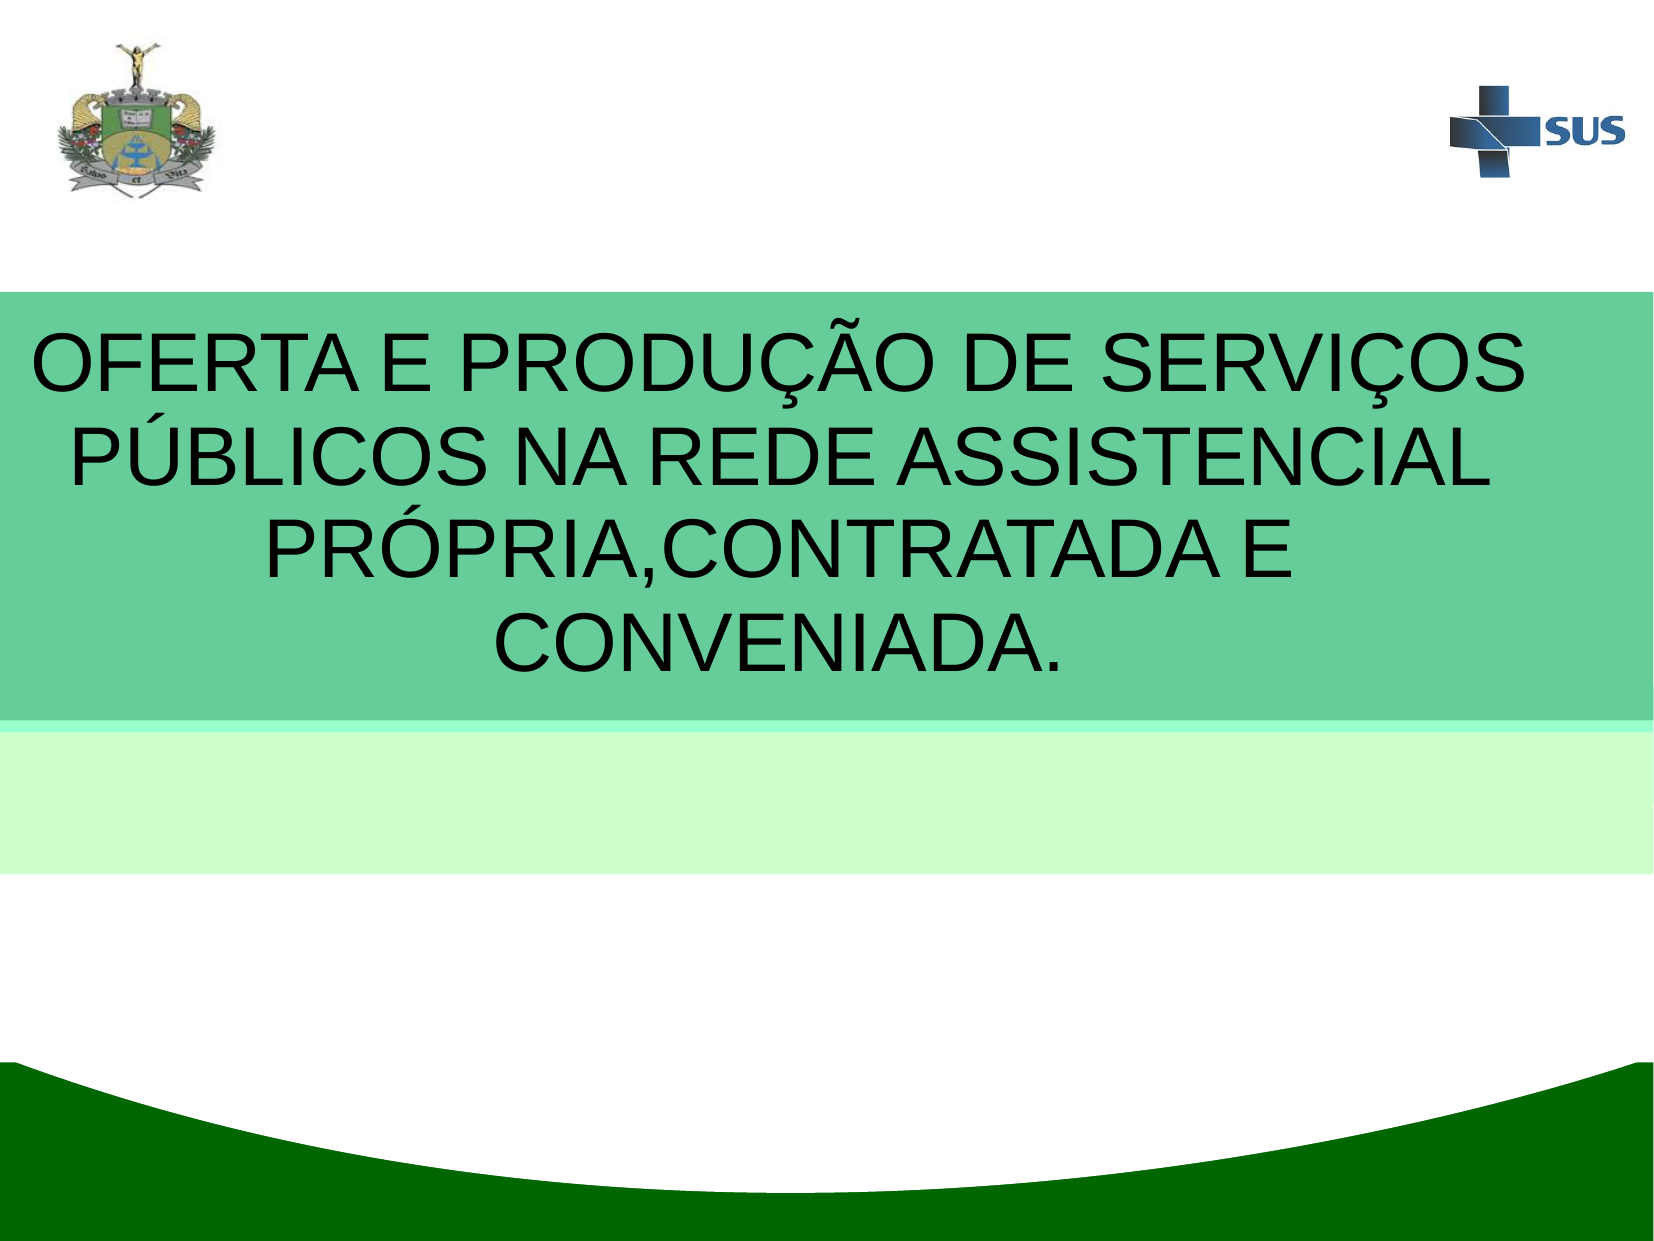

OFERTA E PRODUÇÃO DE SERVIÇOS PÚBLICOS NA REDE ASSISTENCIAL PRÓPRIA,CONTRATADA E CONVENIADA.